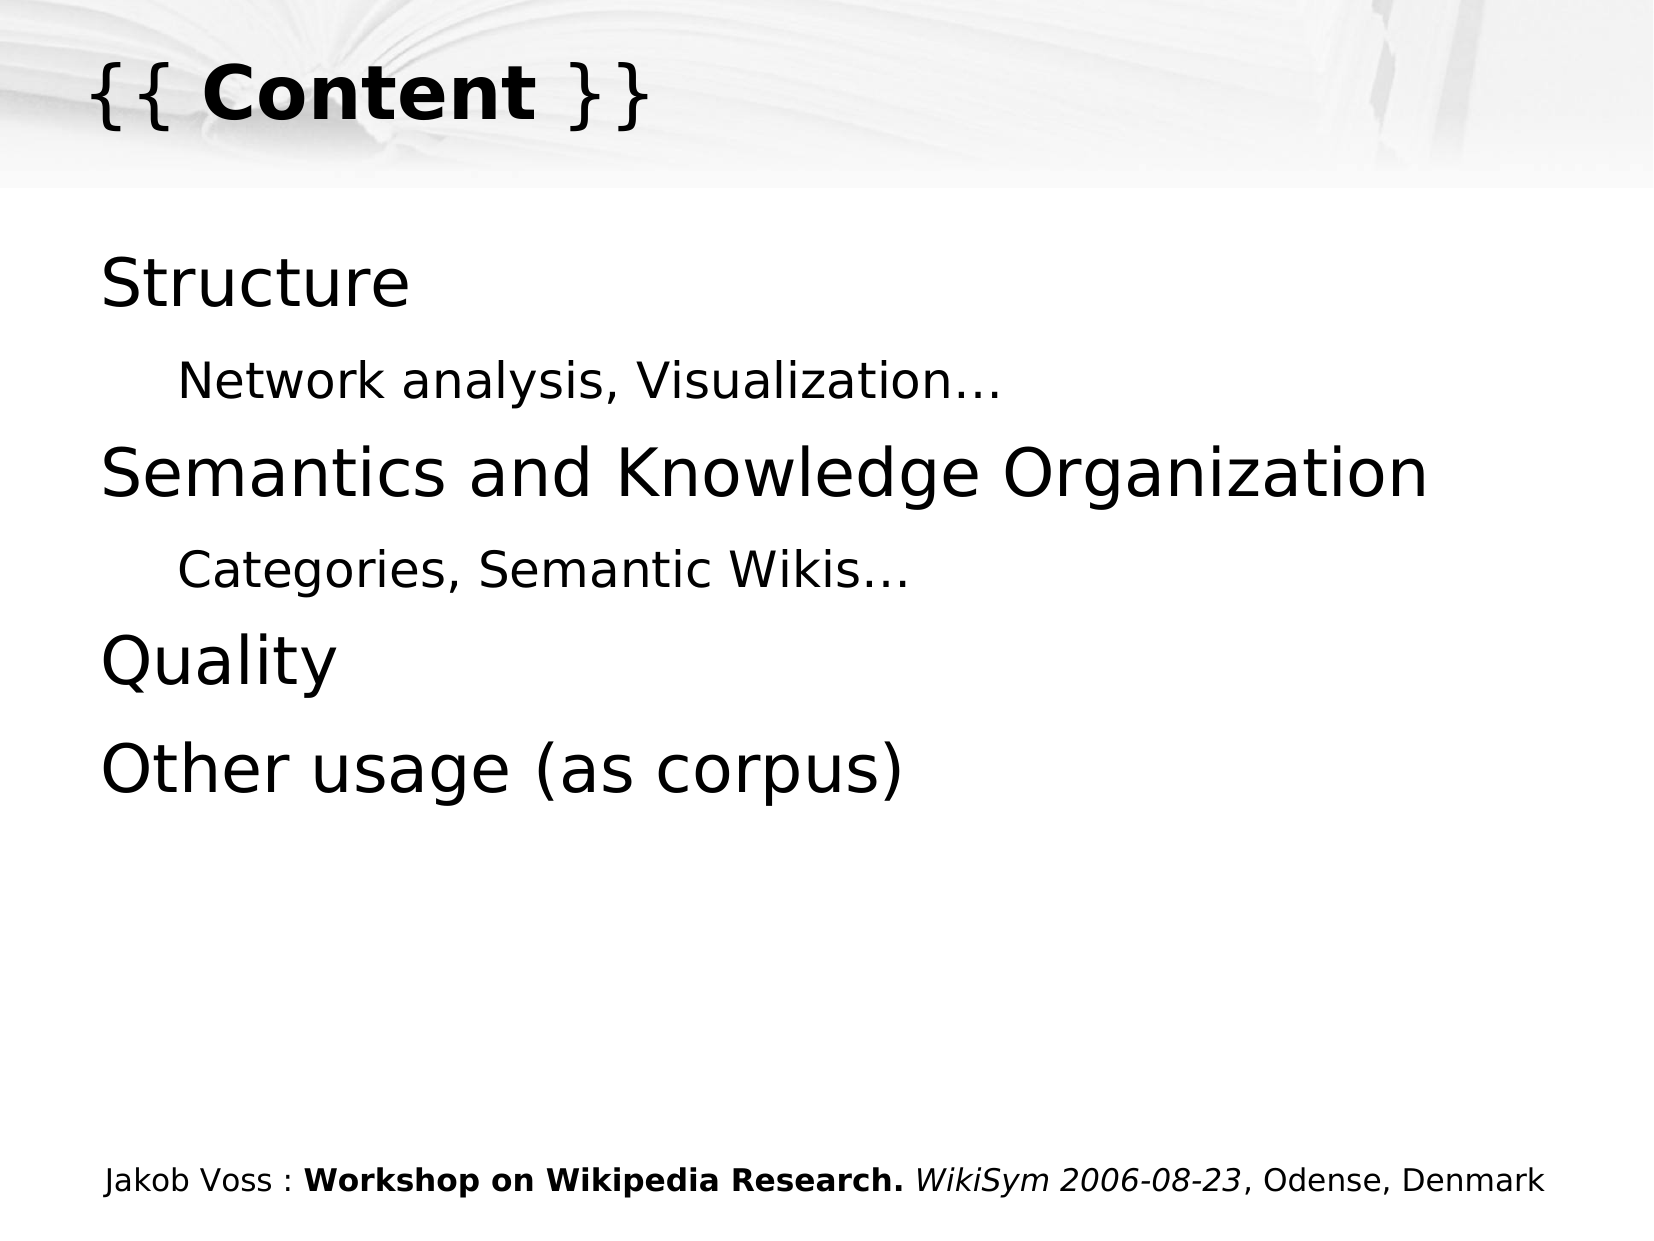

# {{ Content }}
Structure
Network analysis, Visualization…
Semantics and Knowledge Organization
Categories, Semantic Wikis…
Quality
Other usage (as corpus)